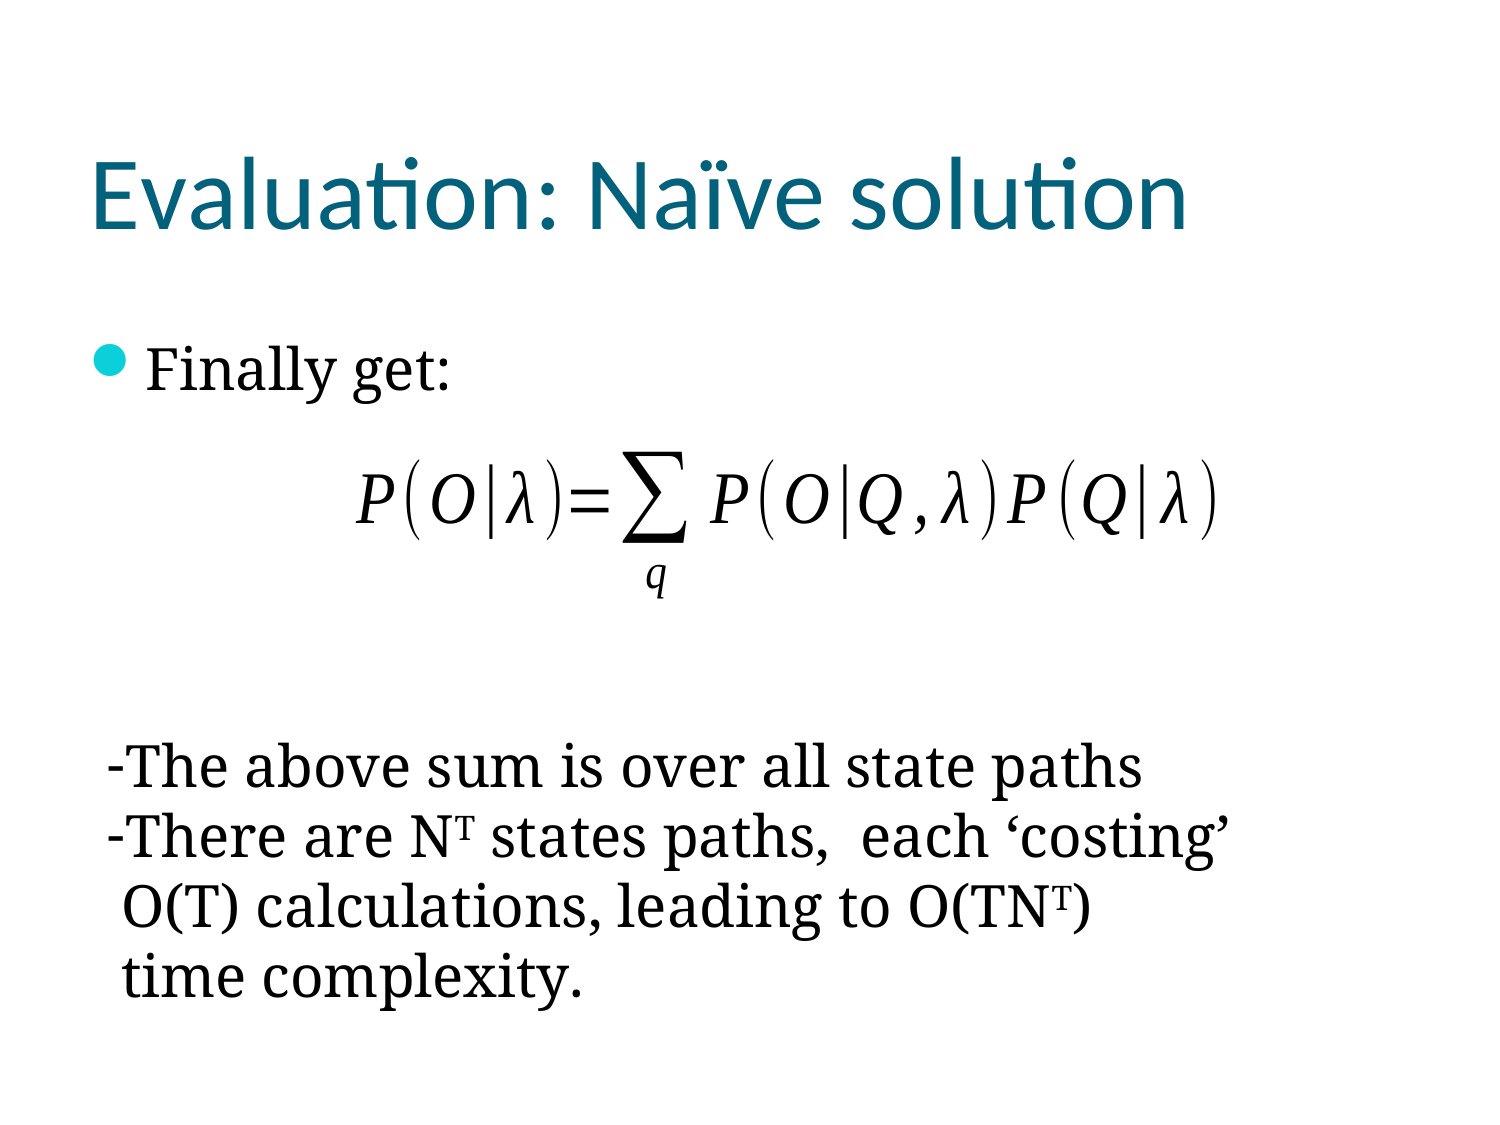

# Evaluation: Naïve solution
Finally get:
The above sum is over all state paths
There are NT states paths, each ‘costing’
 O(T) calculations, leading to O(TNT)
 time complexity.